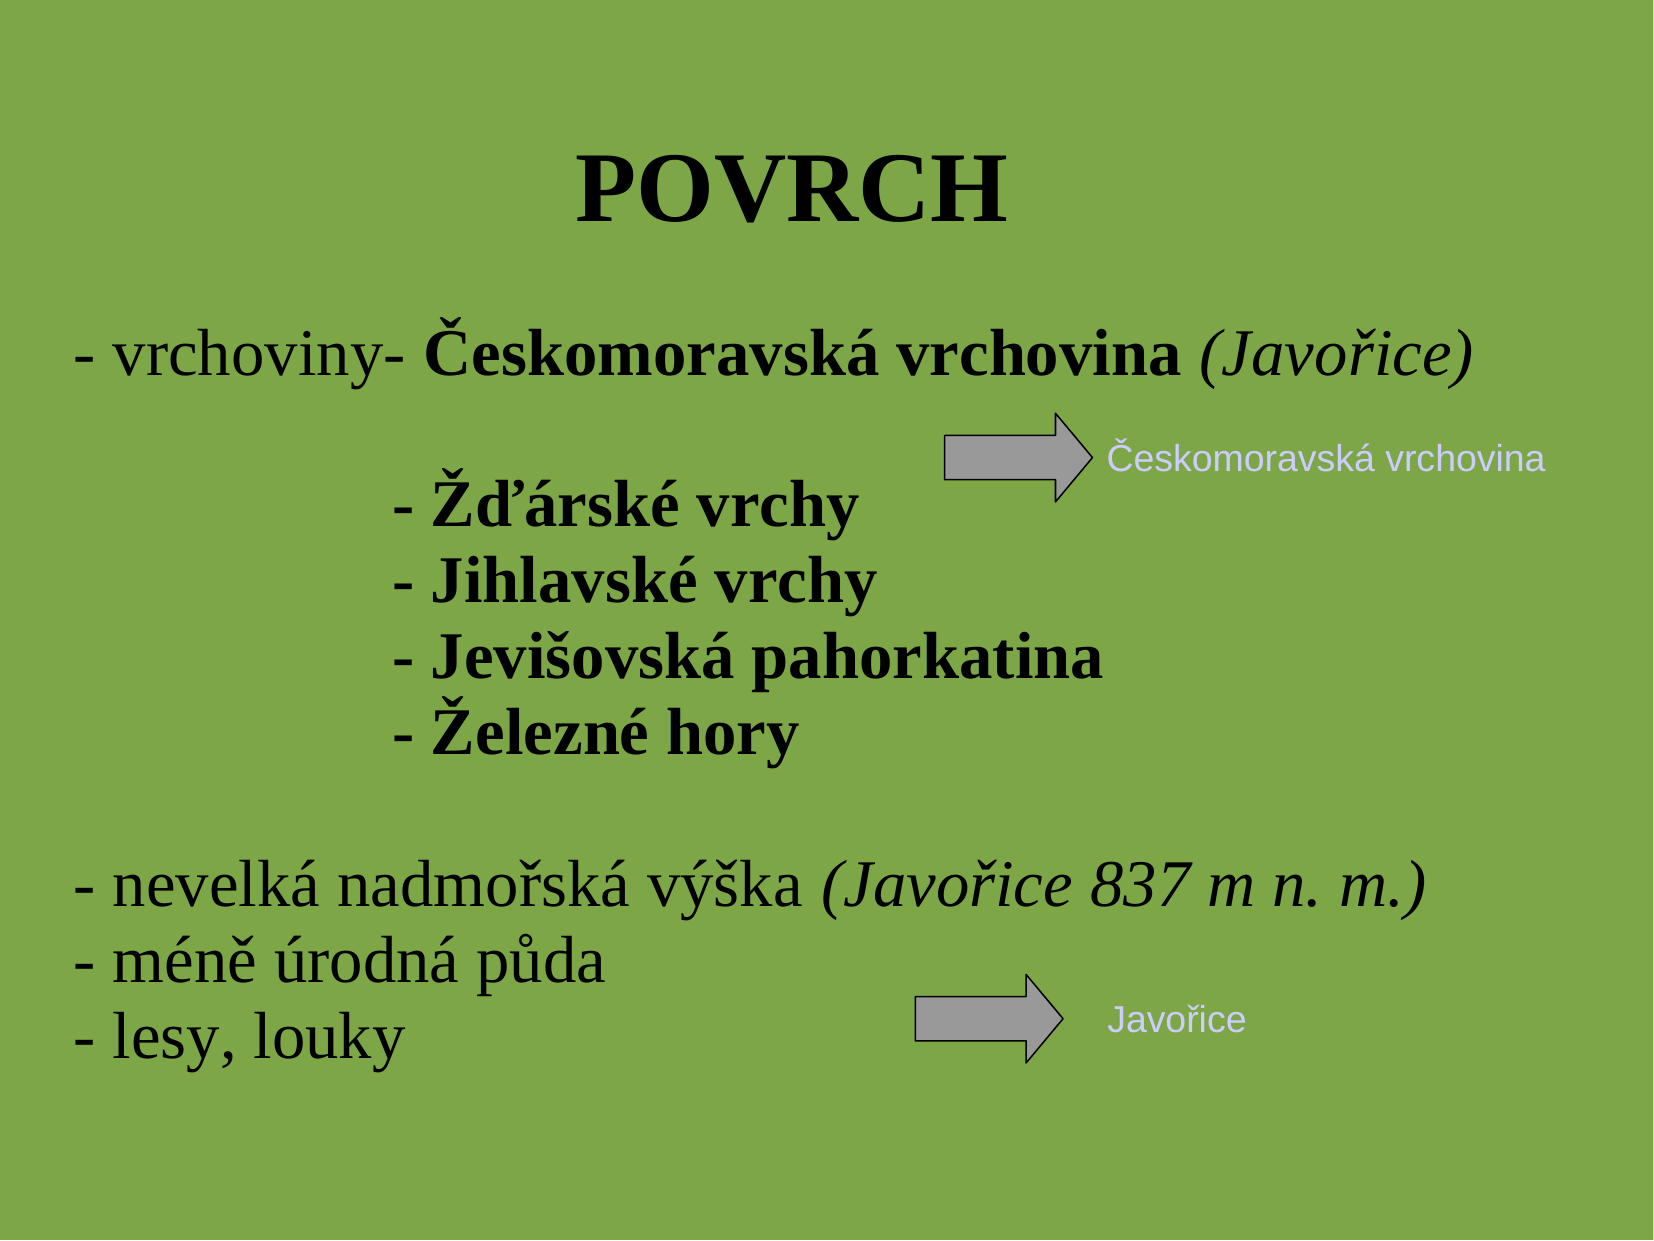

POVRCH
- vrchoviny- Českomoravská vrchovina (Javořice)
 - Žďárské vrchy
 - Jihlavské vrchy
 - Jevišovská pahorkatina
 - Železné hory
- nevelká nadmořská výška (Javořice 837 m n. m.)
- méně úrodná půda
- lesy, louky
- nížiny (Polabská nížina)
Českomoravská vrchovina
Javořice